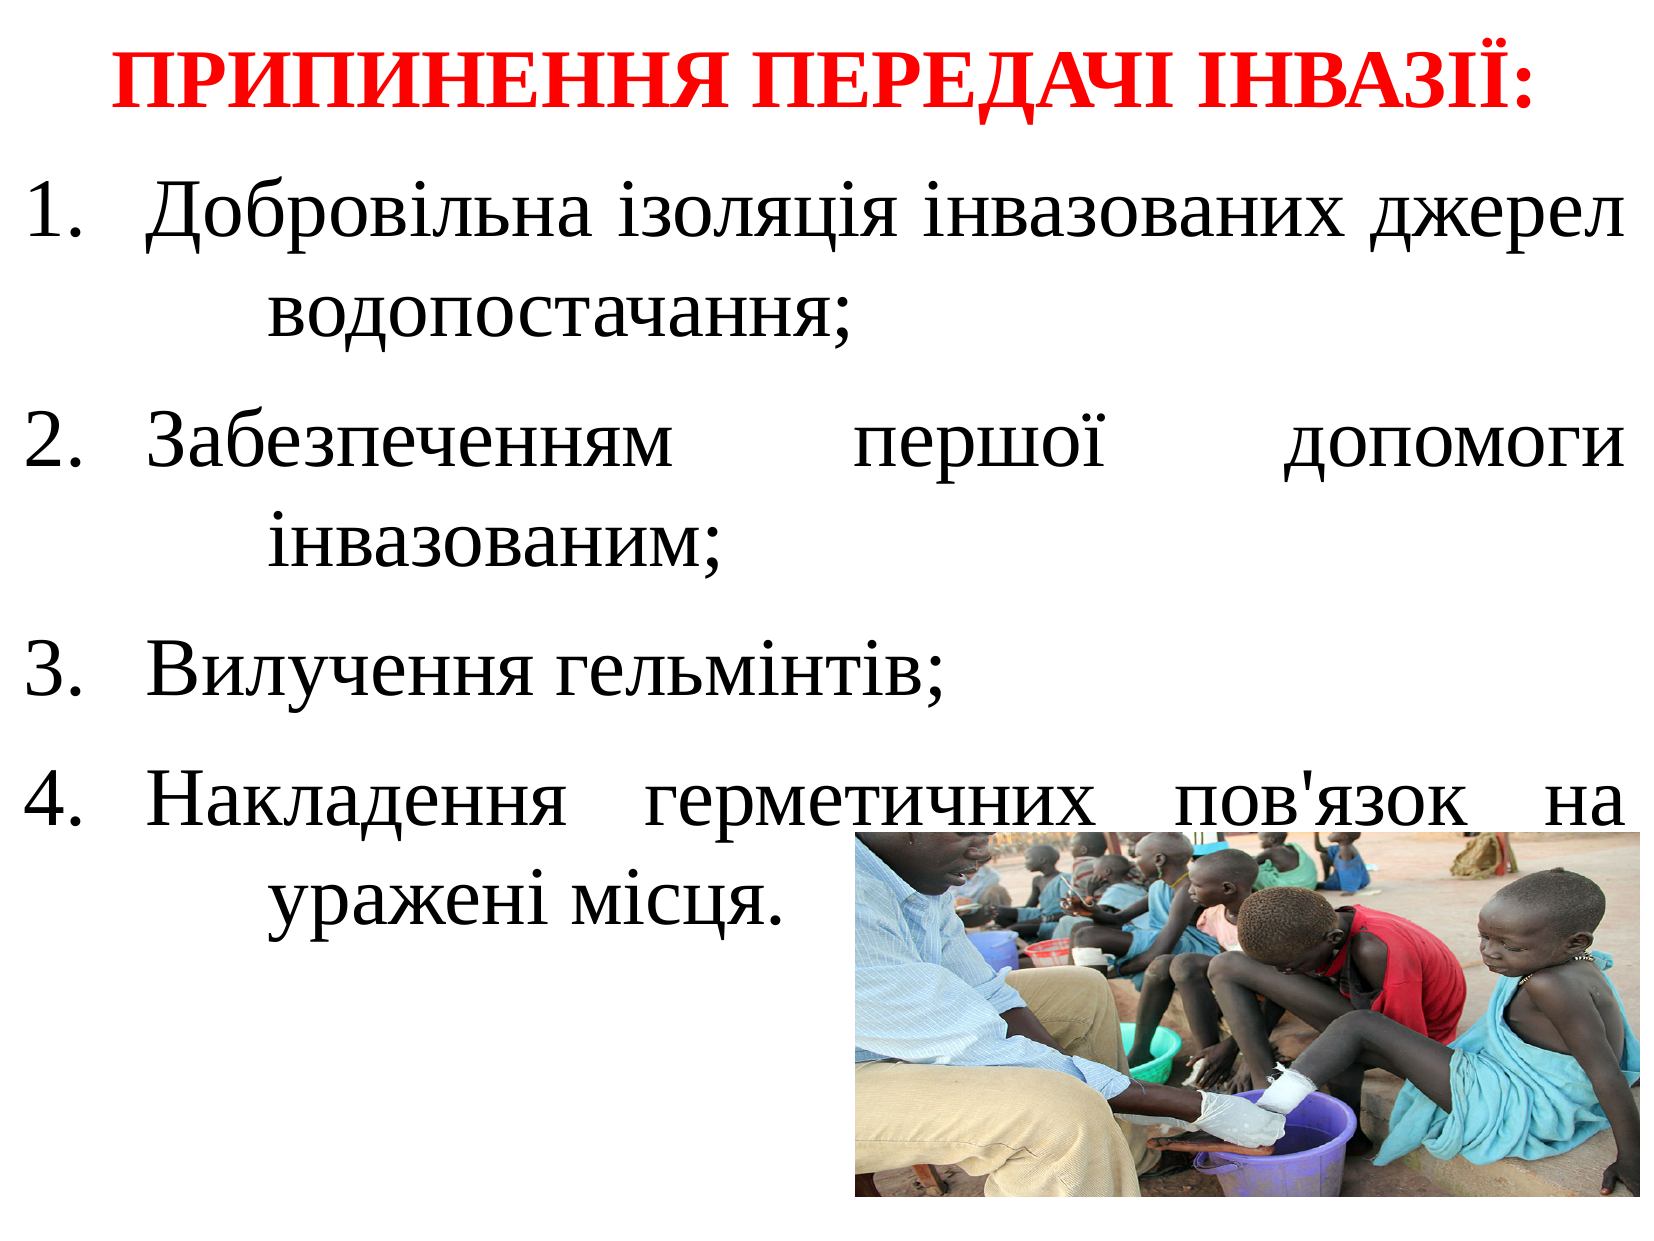

# ПРИПИНЕННЯ ПЕРЕДАЧІ ІНВАЗІЇ:
Добровільна ізоляція інвазованих джерел водопостачання;
Забезпеченням першої допомоги інвазованим;
Вилучення гельмінтів;
Накладення герметичних пов'язок на уражені місця.